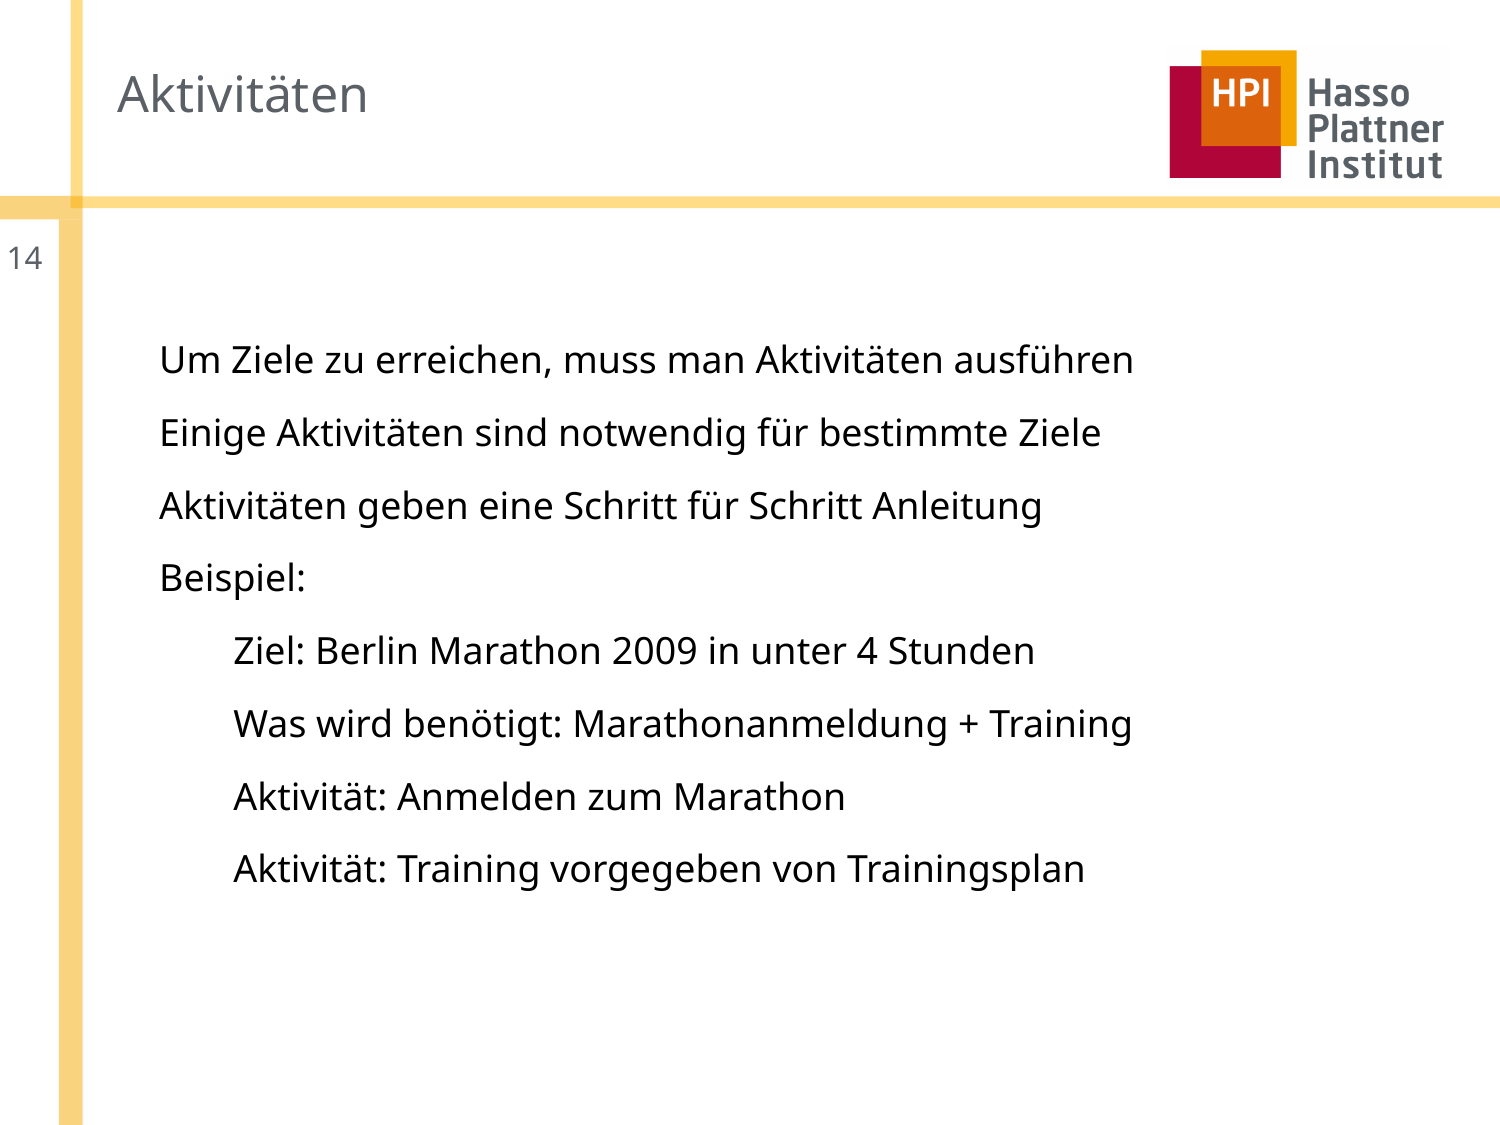

# Aktivitäten
14
Um Ziele zu erreichen, muss man Aktivitäten ausführen
Einige Aktivitäten sind notwendig für bestimmte Ziele
Aktivitäten geben eine Schritt für Schritt Anleitung
Beispiel:
Ziel: Berlin Marathon 2009 in unter 4 Stunden
Was wird benötigt: Marathonanmeldung + Training
Aktivität: Anmelden zum Marathon
Aktivität: Training vorgegeben von Trainingsplan